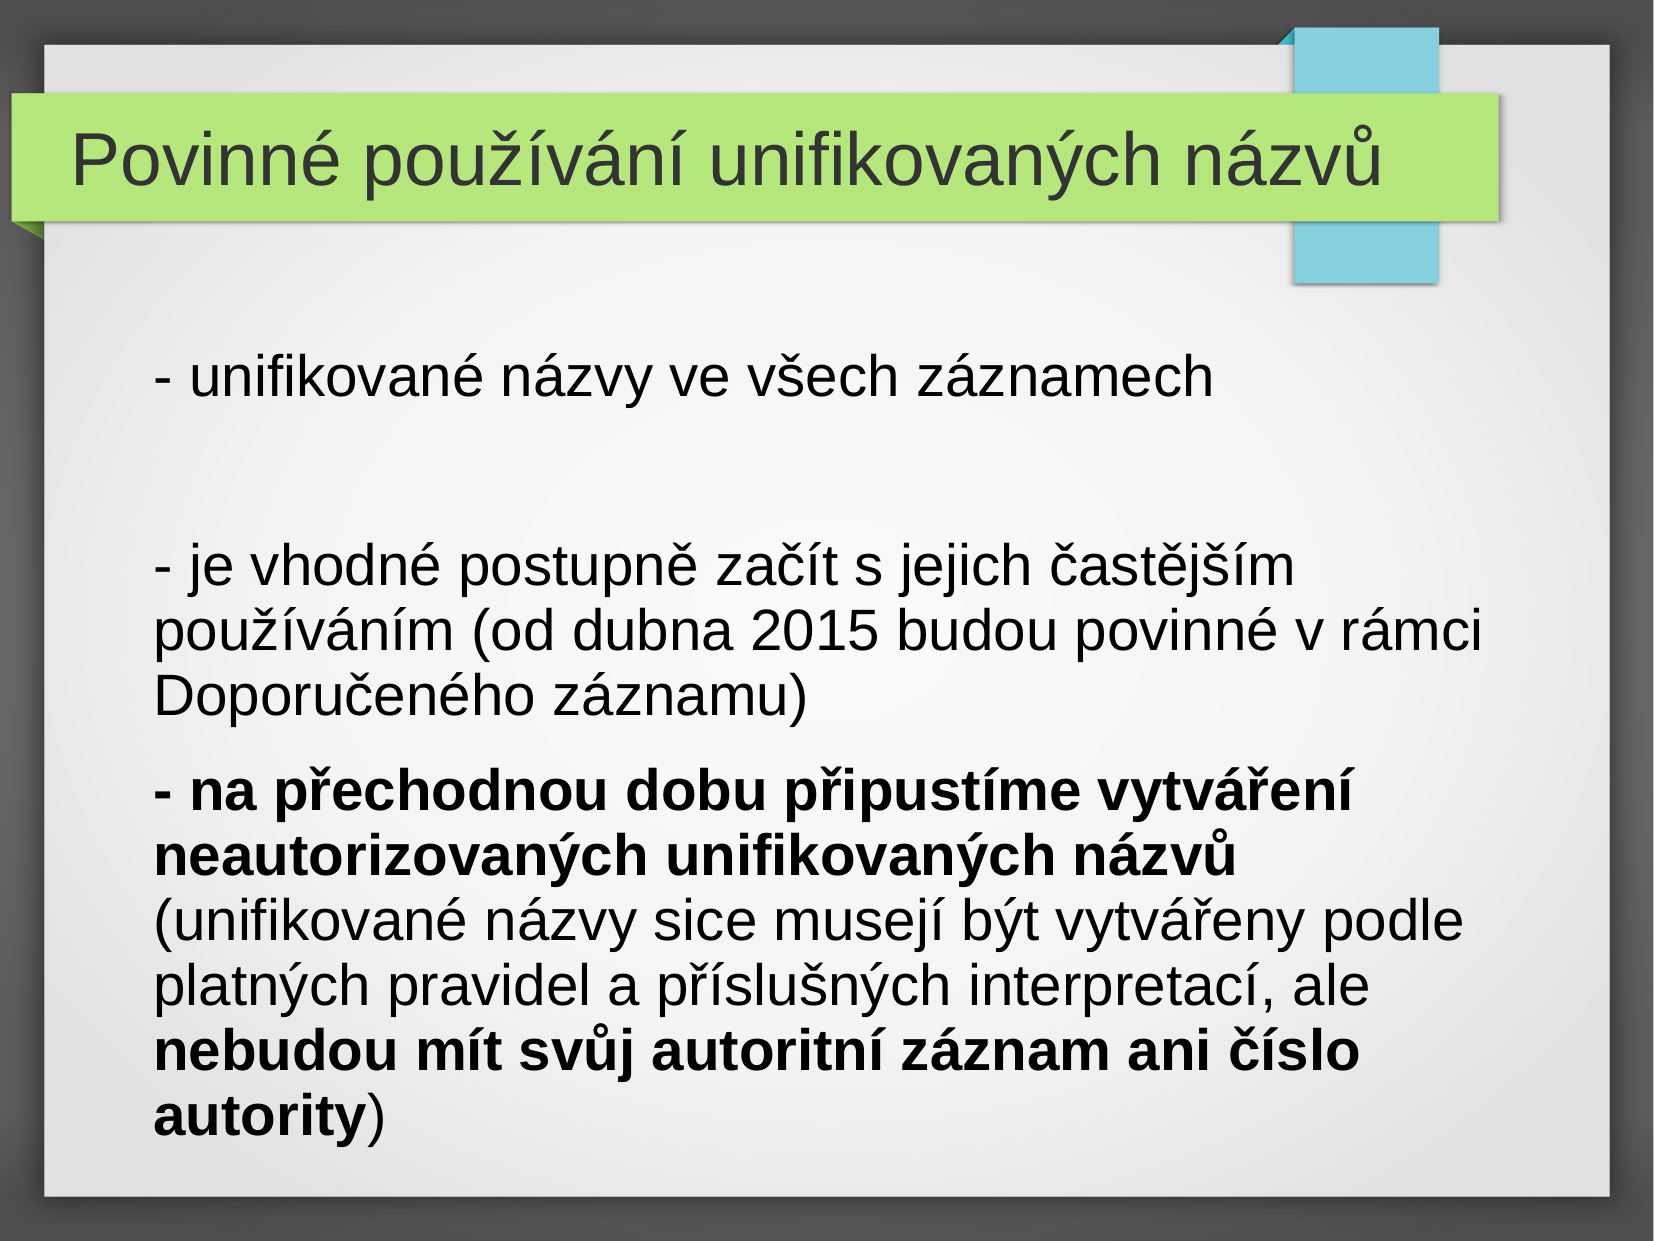

# Povinné používání unifikovaných názvů
- unifikované názvy ve všech záznamech
- je vhodné postupně začít s jejich častějším používáním (od dubna 2015 budou povinné v rámci Doporučeného záznamu)
- na přechodnou dobu připustíme vytváření neautorizovaných unifikovaných názvů
(unifikované názvy sice musejí být vytvářeny podle platných pravidel a příslušných interpretací, ale nebudou mít svůj autoritní záznam ani číslo autority)